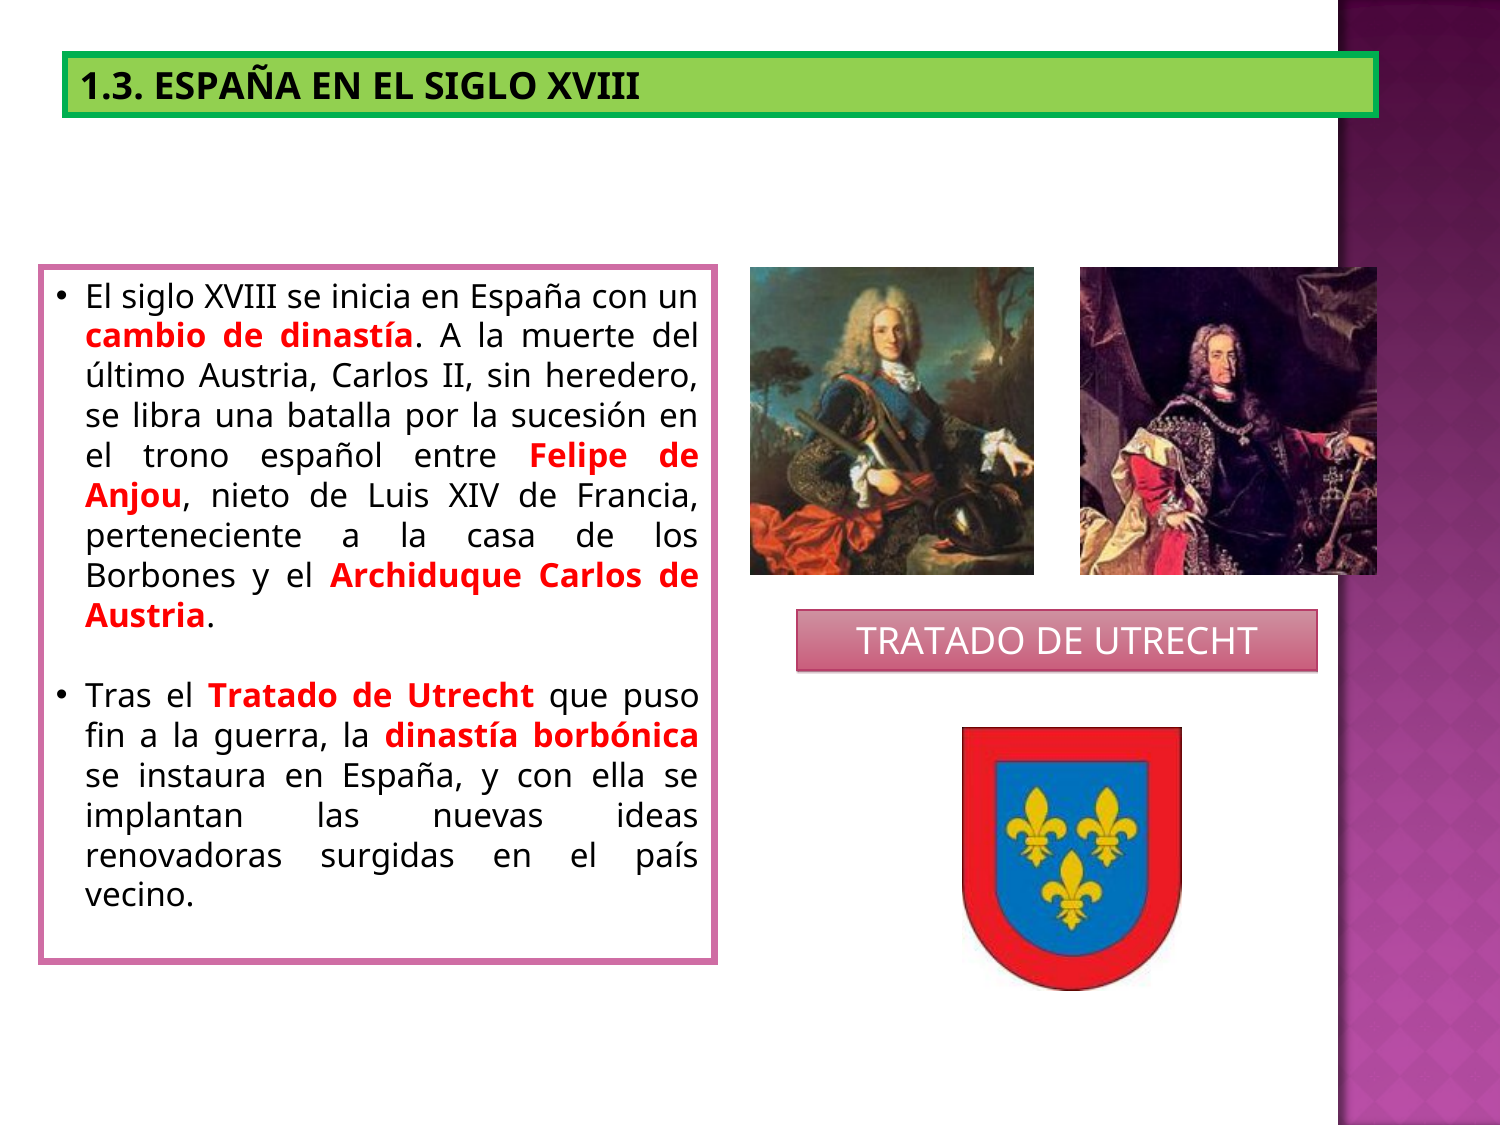

1.3. ESPAÑA EN EL SIGLO XVIII
El siglo XVIII se inicia en España con un cambio de dinastía. A la muerte del último Austria, Carlos II, sin heredero, se libra una batalla por la sucesión en el trono español entre Felipe de Anjou, nieto de Luis XIV de Francia, perteneciente a la casa de los Borbones y el Archiduque Carlos de Austria.
Tras el Tratado de Utrecht que puso fin a la guerra, la dinastía borbónica se instaura en España, y con ella se implantan las nuevas ideas renovadoras surgidas en el país vecino.
TRATADO DE UTRECHT